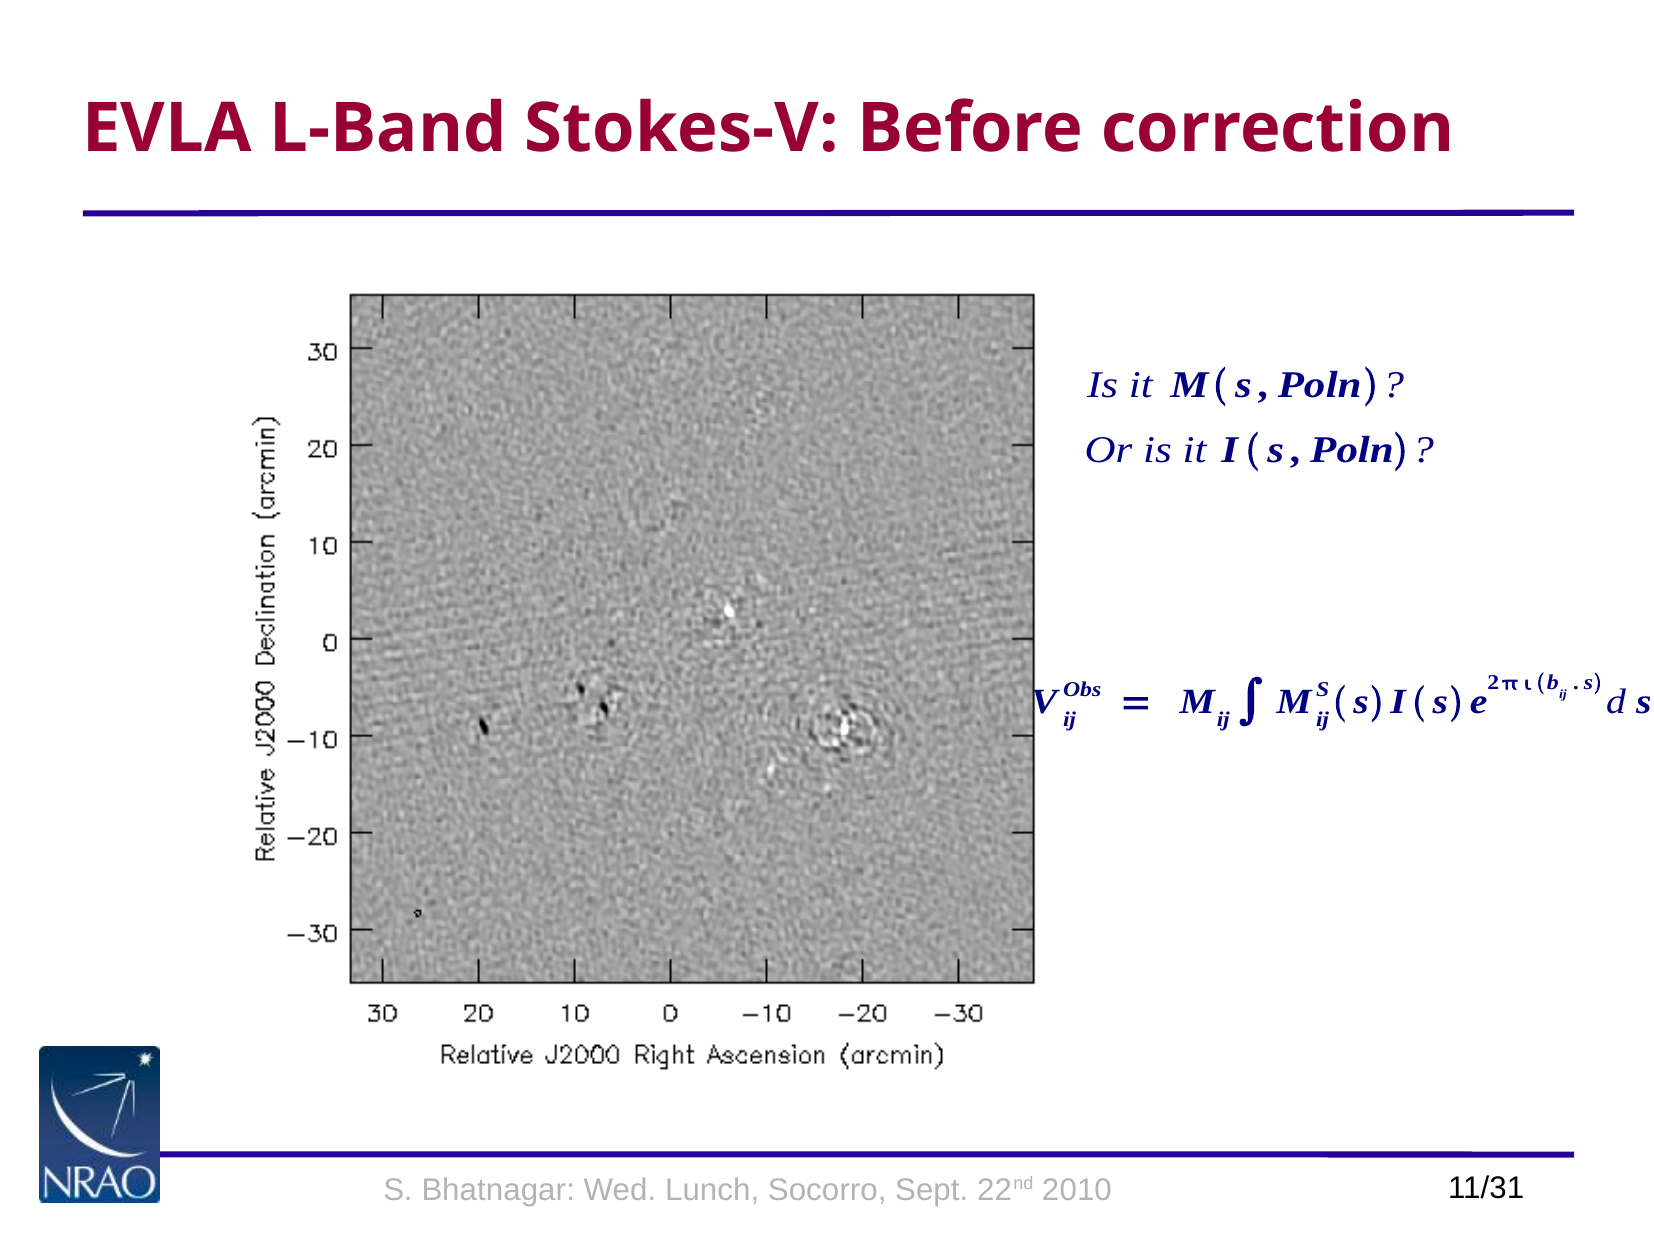

EVLA L-Band Stokes-V: Before correction
#
 3C147 field at L-Band
with the EVLA
 Only 12 antennas used
 Bandwidth: 128 MHz
 ~7 hr. integration
 Dynamic range: ~700,000:1